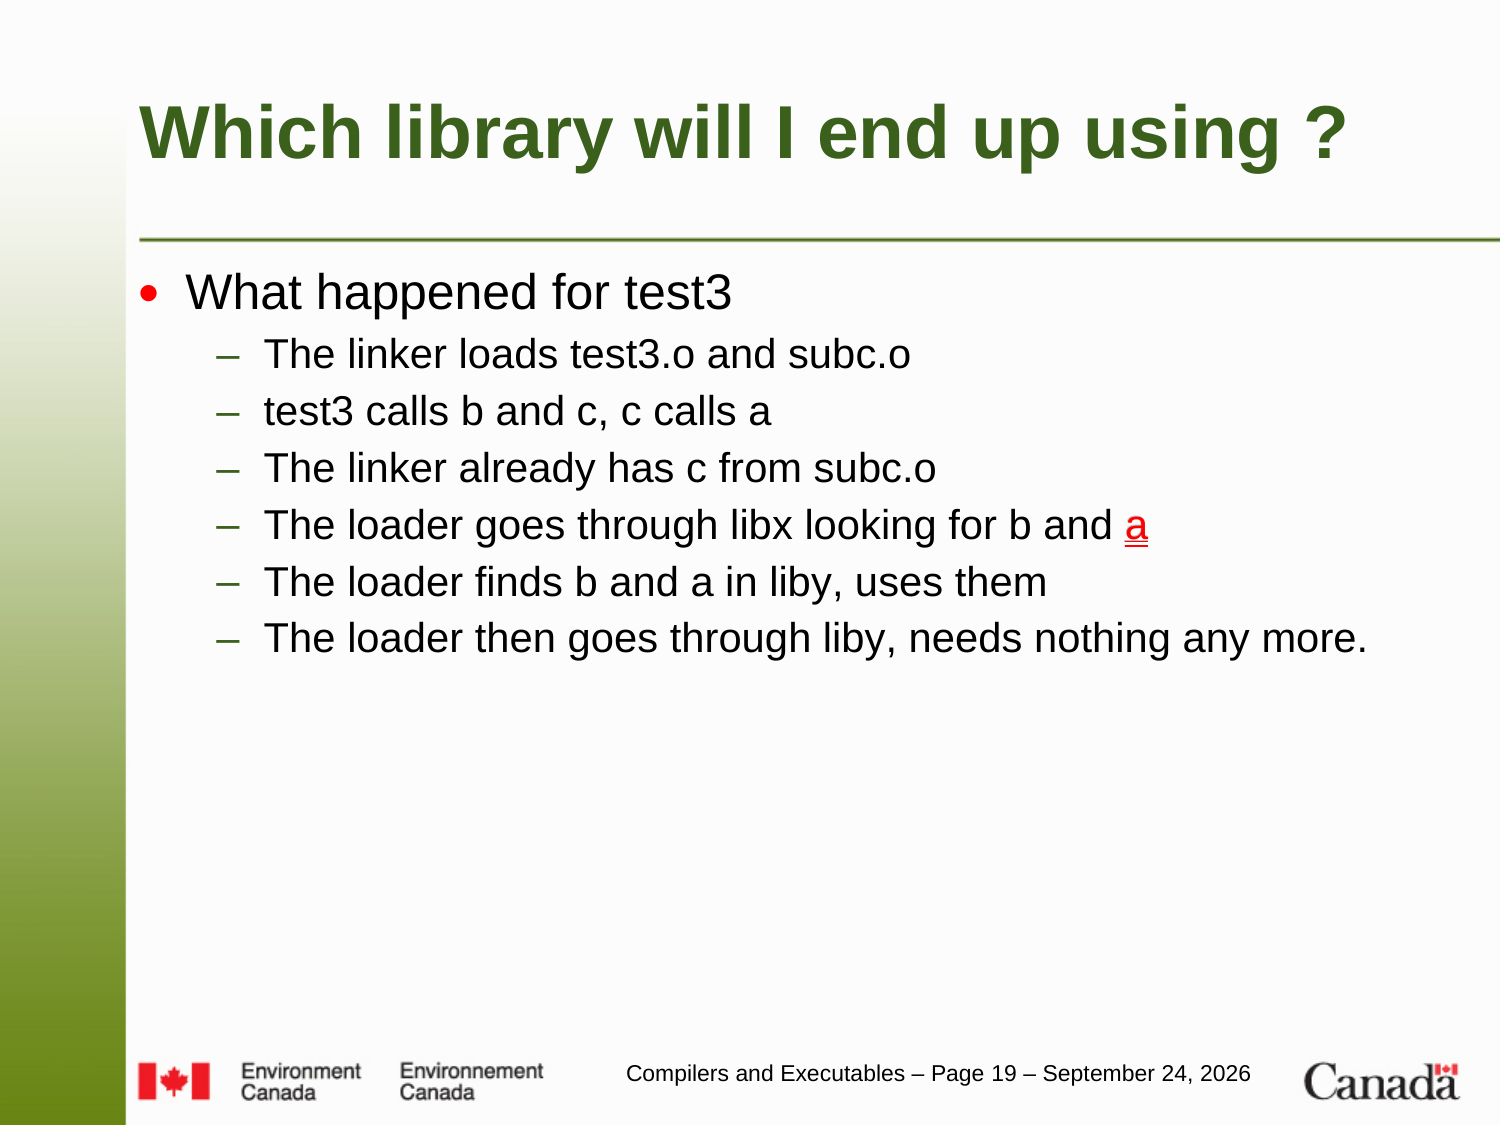

# Which library will I end up using ?
What happened for test3
The linker loads test3.o and subc.o
test3 calls b and c, c calls a
The linker already has c from subc.o
The loader goes through libx looking for b and a
The loader finds b and a in liby, uses them
The loader then goes through liby, needs nothing any more.